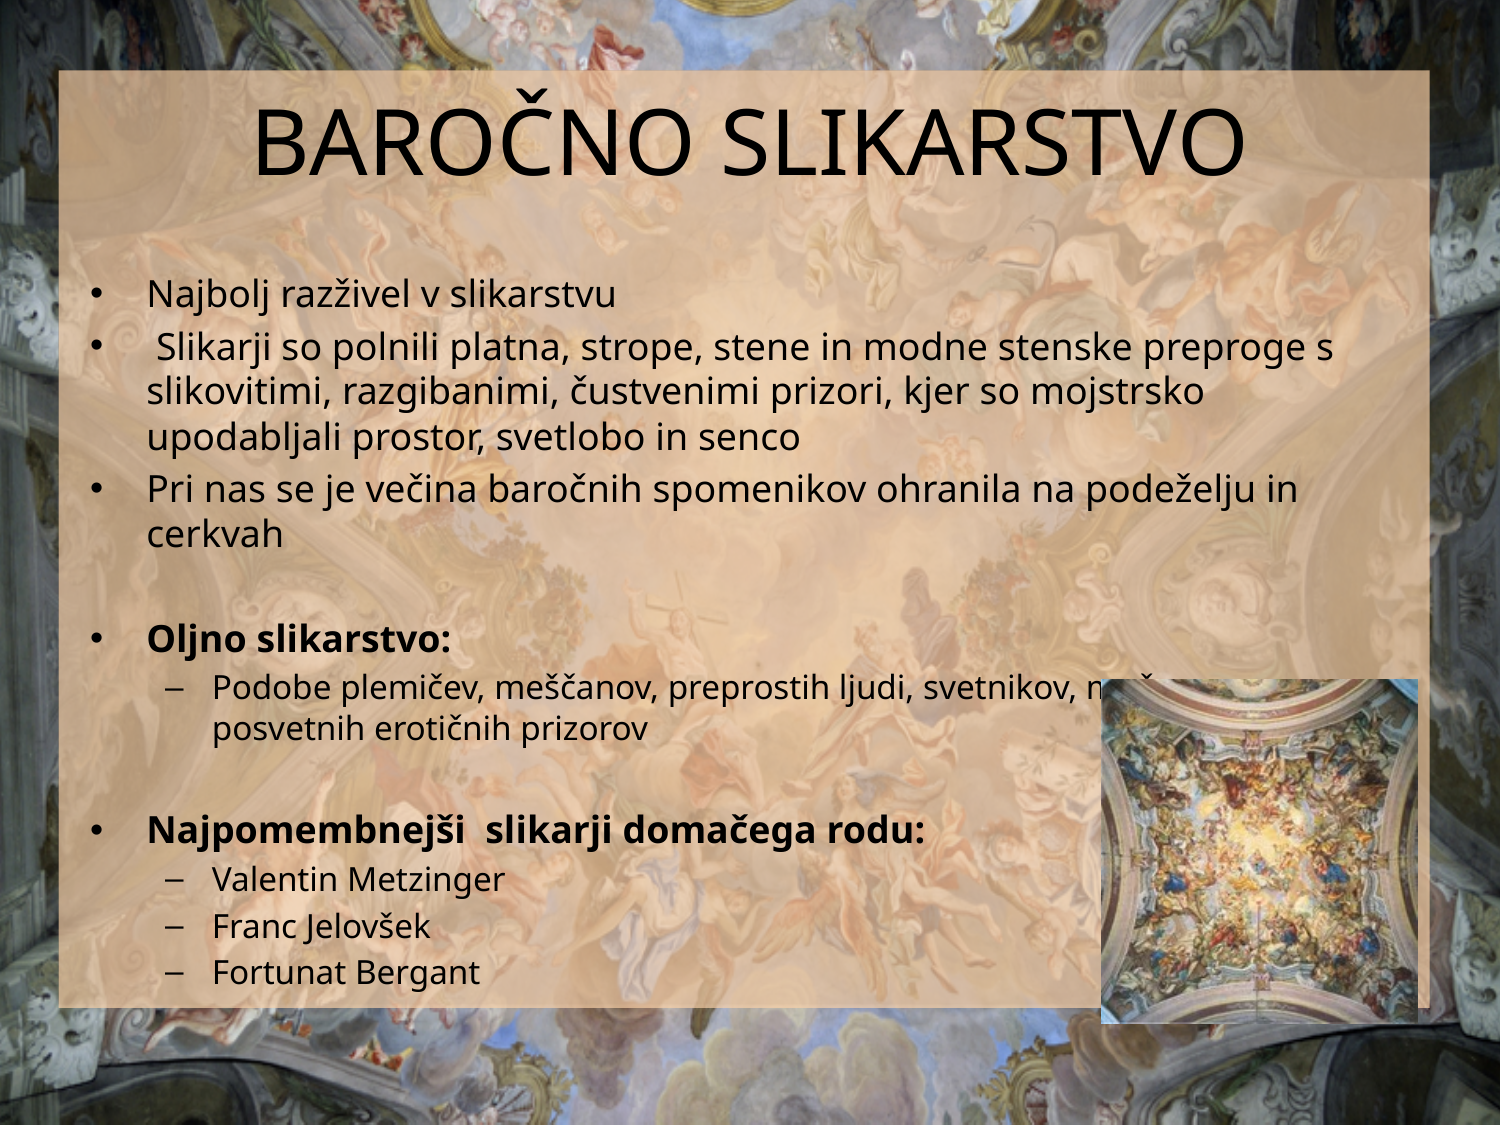

# BAROČNO SLIKARSTVO
Najbolj razživel v slikarstvu
 Slikarji so polnili platna, strope, stene in modne stenske preproge s slikovitimi, razgibanimi, čustvenimi prizori, kjer so mojstrsko upodabljali prostor, svetlobo in senco
Pri nas se je večina baročnih spomenikov ohranila na podeželju in cerkvah
Oljno slikarstvo:
Podobe plemičev, meščanov, preprostih ljudi, svetnikov, mučencev, posvetnih erotičnih prizorov
Najpomembnejši slikarji domačega rodu:
Valentin Metzinger
Franc Jelovšek
Fortunat Bergant